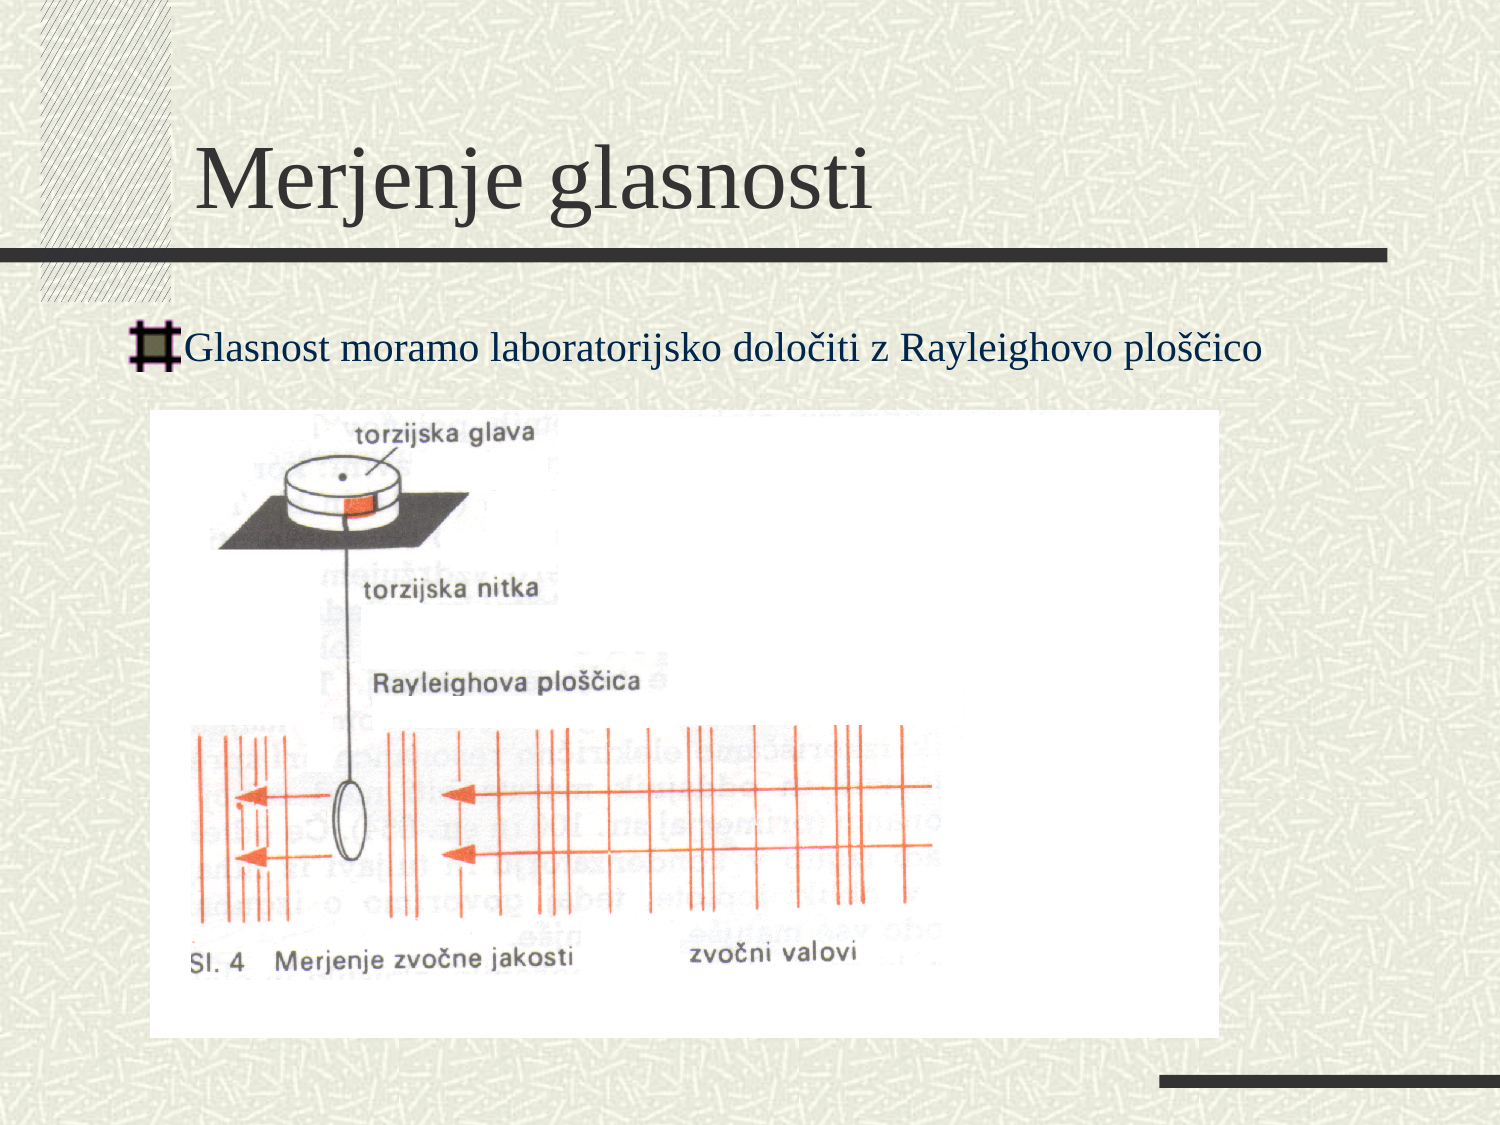

# Merjenje glasnosti
Glasnost moramo laboratorijsko določiti z Rayleighovo ploščico